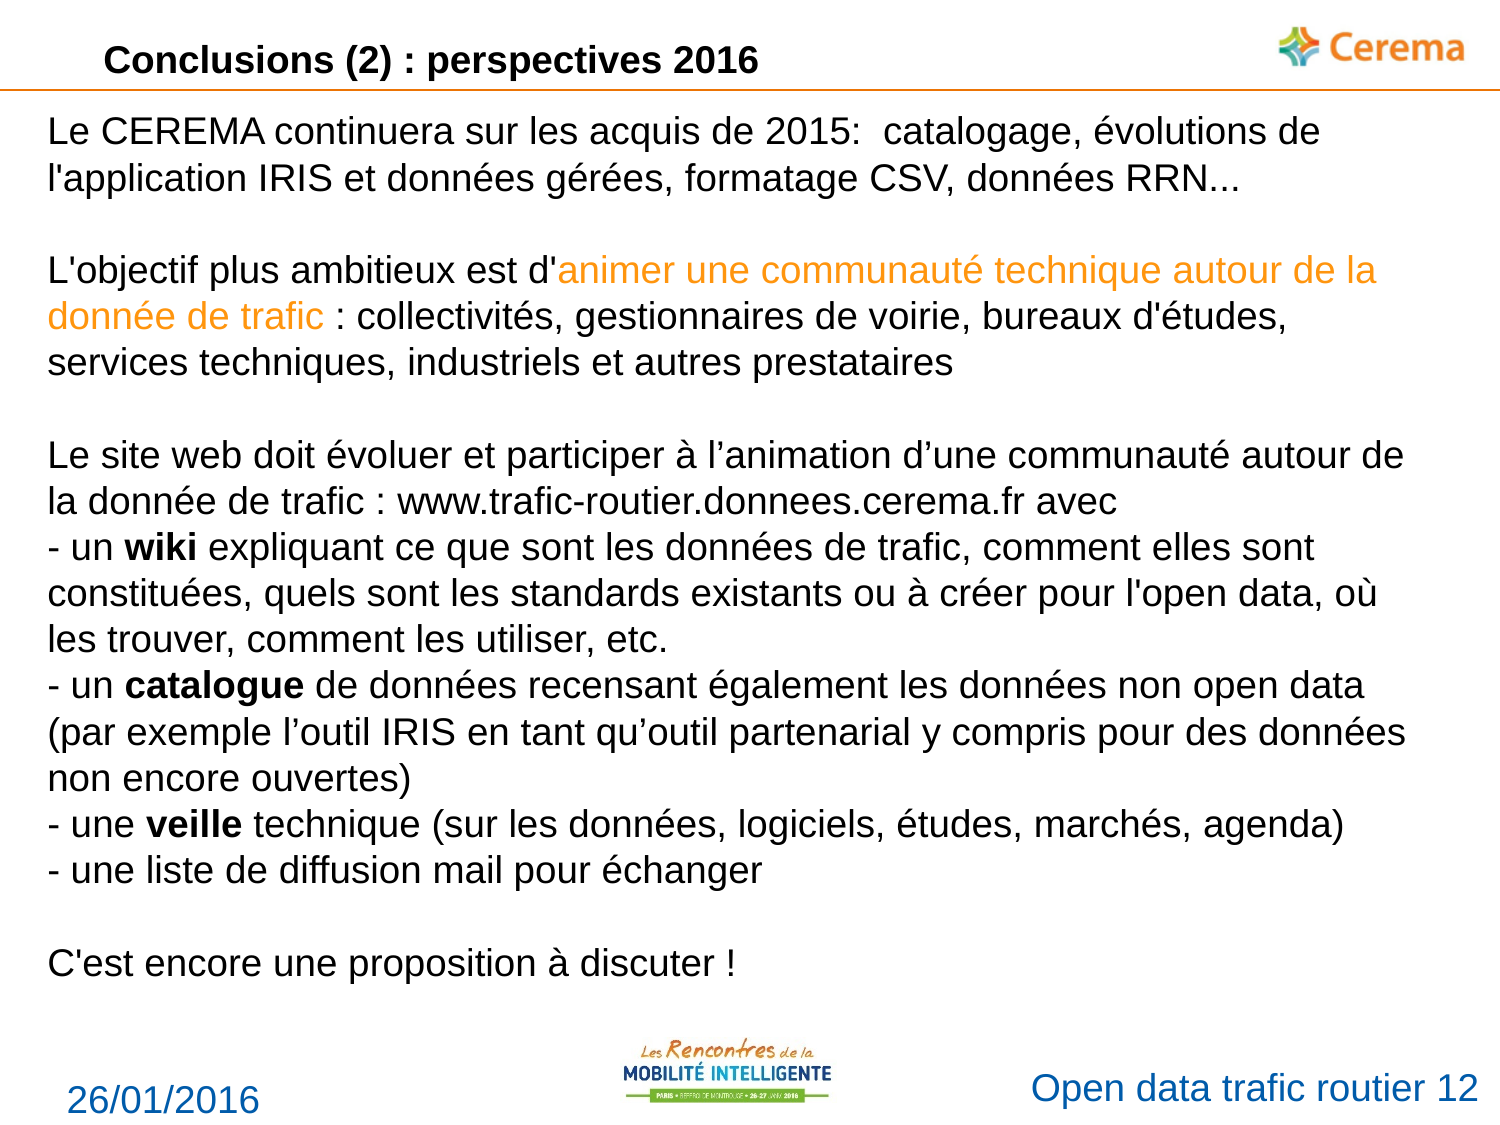

# Conclusions (2) : perspectives 2016
Le CEREMA continuera sur les acquis de 2015: catalogage, évolutions de l'application IRIS et données gérées, formatage CSV, données RRN...
L'objectif plus ambitieux est d'animer une communauté technique autour de la donnée de trafic : collectivités, gestionnaires de voirie, bureaux d'études, services techniques, industriels et autres prestataires
Le site web doit évoluer et participer à l’animation d’une communauté autour de la donnée de trafic : www.trafic-routier.donnees.cerema.fr avec
- un wiki expliquant ce que sont les données de trafic, comment elles sont constituées, quels sont les standards existants ou à créer pour l'open data, où les trouver, comment les utiliser, etc.
- un catalogue de données recensant également les données non open data (par exemple l’outil IRIS en tant qu’outil partenarial y compris pour des données non encore ouvertes)
- une veille technique (sur les données, logiciels, études, marchés, agenda)
- une liste de diffusion mail pour échanger
C'est encore une proposition à discuter !
Open data trafic routier
26/01/2016